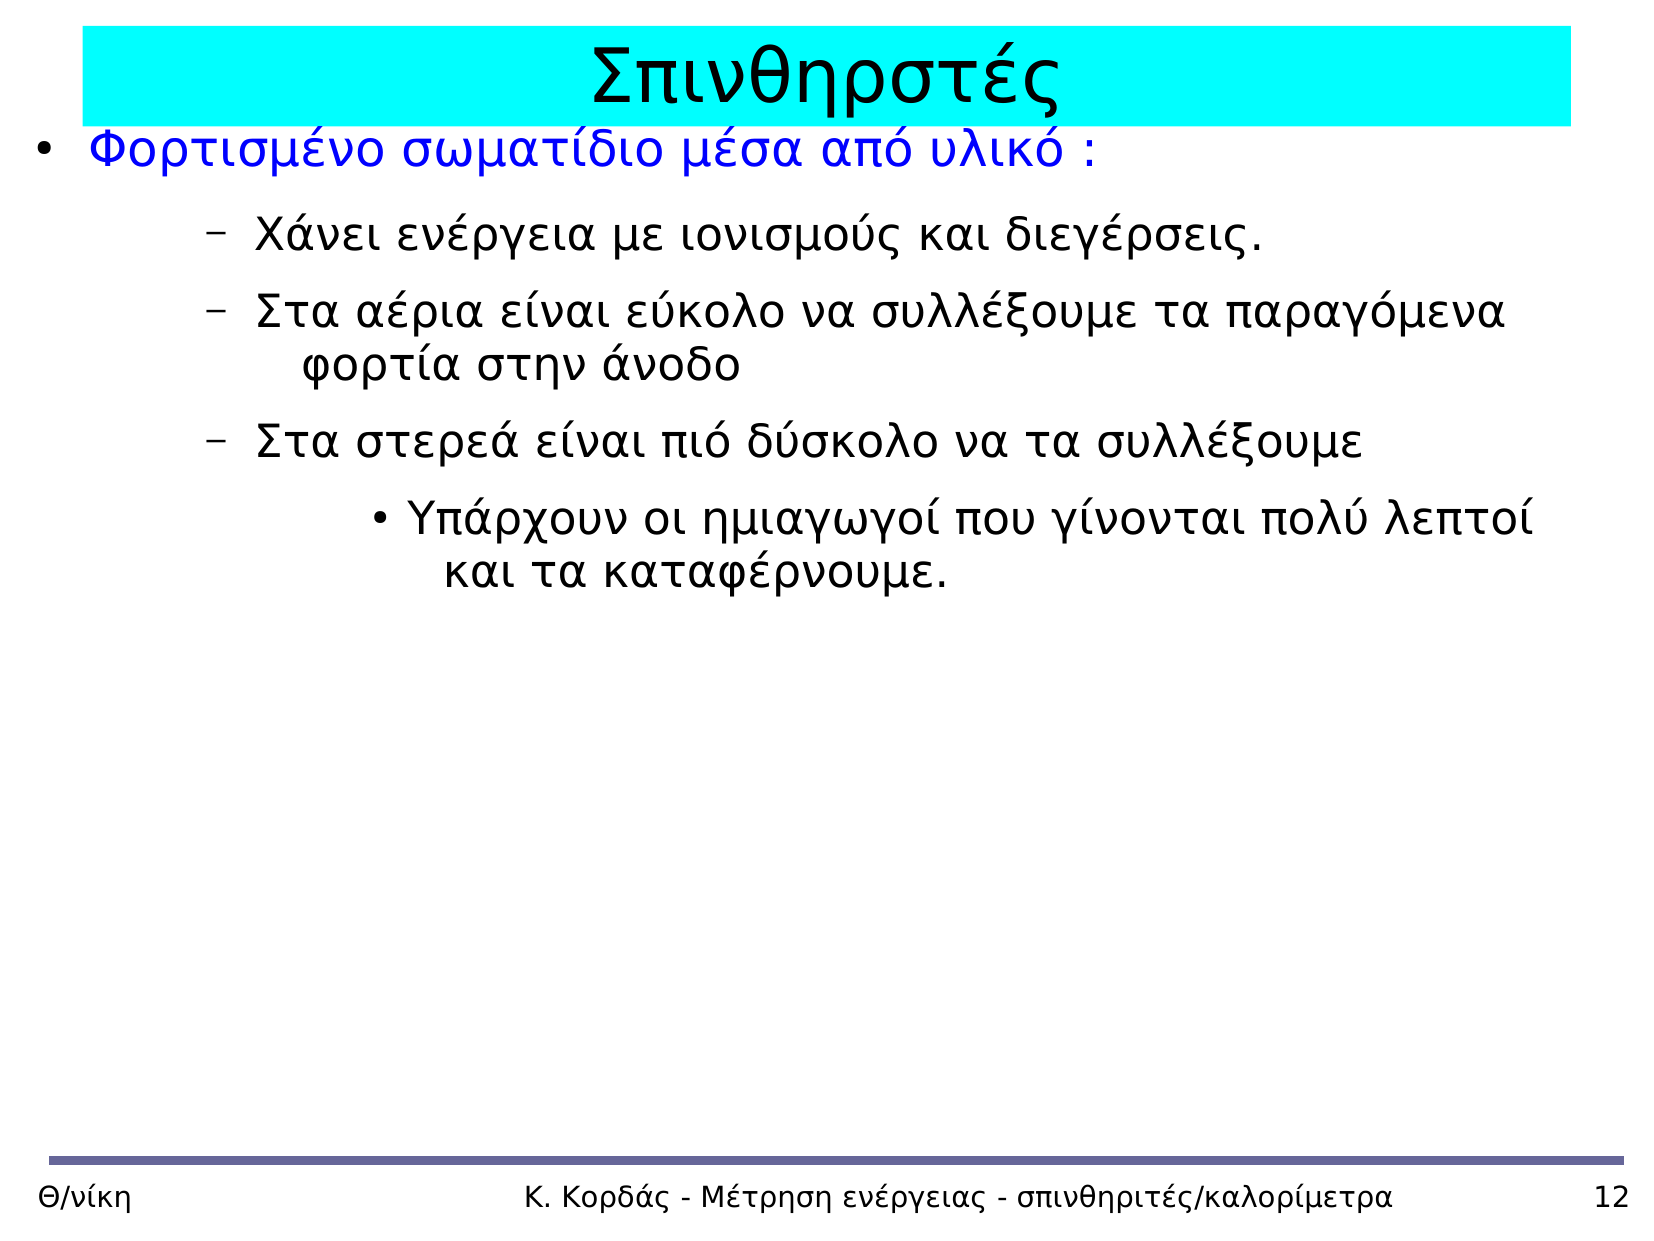

# Σπινθηρστές
Φορτισμένο σωματίδιο μέσα από υλικό :
Χάνει ενέργεια με ιονισμούς και διεγέρσεις.
Στα αέρια είναι εύκολο να συλλέξουμε τα παραγόμενα φορτία στην άνοδο
Στα στερεά είναι πιό δύσκολο να τα συλλέξουμε
Υπάρχουν οι ημιαγωγοί που γίνονται πολύ λεπτοί και τα καταφέρνουμε.
Θ/νίκη
Κ. Κορδάς - Μέτρηση ενέργειας - σπινθηριτές/καλορίμετρα
12